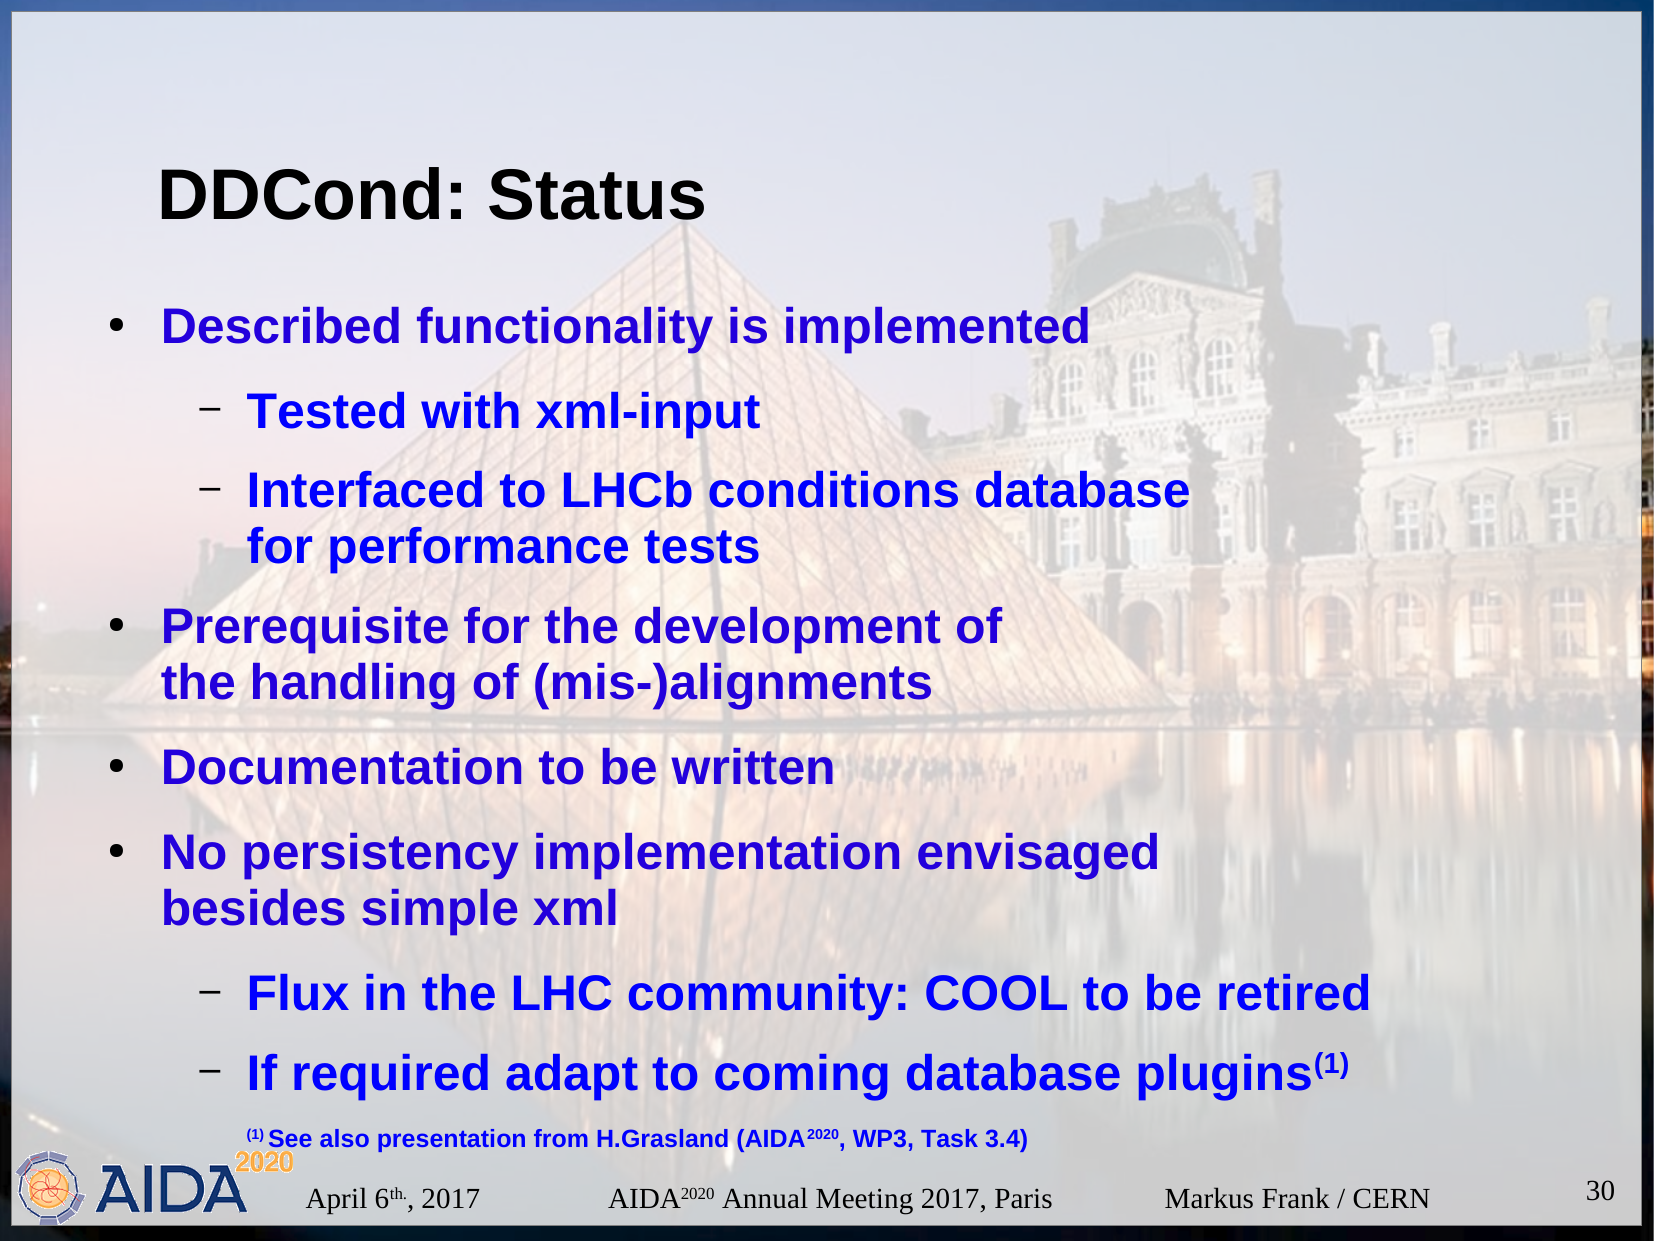

# DDCond: Status
Described functionality is implemented
Tested with xml-input
Interfaced to LHCb conditions database
for performance tests
Prerequisite for the development of
the handling of (mis-)alignments
Documentation to be written
No persistency implementation envisaged
besides simple xml
Flux in the LHC community: COOL to be retired
If required adapt to coming database plugins(1)
(1) See also presentation from H.Grasland (AIDA2020, WP3, Task 3.4)
30
February, 4th. 2014
CLIC Workshop at CERN, Markus Frank / CERN